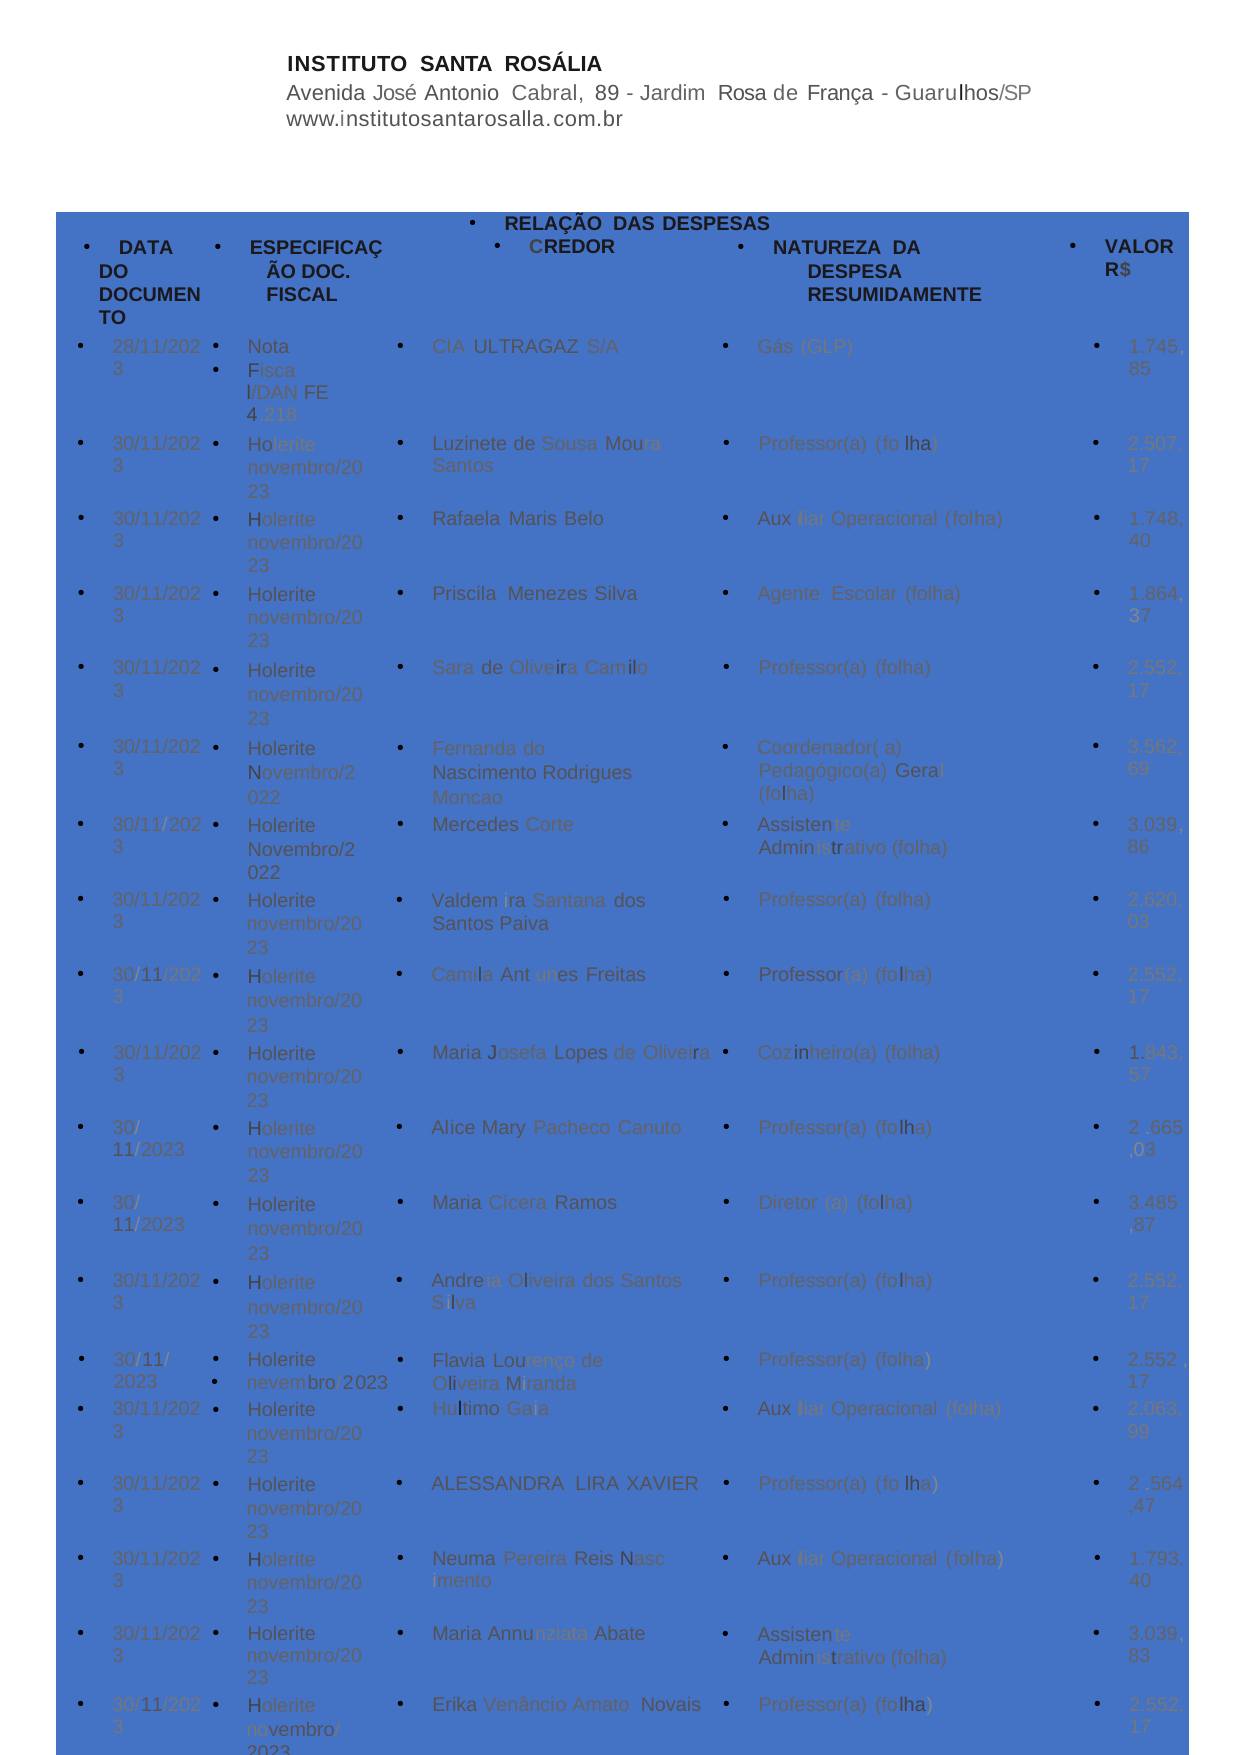

INSTITUTO SANTA ROSÁLIA
Avenida José Antonio Cabral, 89 - Jardim Rosa de França - Guarulhos/SP www.institutosantarosalla.com.br
| RELAÇÃO DAS DESPESAS | | | | |
| --- | --- | --- | --- | --- |
| DATA DO DOCUMENTO | ESPECIFICAÇÃO DOC. FISCAL | CREDOR | NATUREZA DA DESPESA RESUMIDAMENTE | VALOR R$ |
| 28/11/2023 | Nota Fisca l/DAN FE 4.218 | CIA ULTRAGAZ S/A | Gás (GLP) | 1.745,85 |
| 30/11/2023 | Holerite novembro/2023 | Luzinete de Sousa Moura Santos | Professor(a) (fo lha) | 2.507,17 |
| 30/11/2023 | Holerite novembro/2023 | Rafaela Maris Belo | Aux iliar Operacional (folha) | 1.748,40 |
| 30/11/2023 | Holerite novembro/2023 | Priscila Menezes Silva | Agente Escolar (folha) | 1.864,37 |
| 30/11/2023 | Holerite novembro/2023 | Sara de Oliveira Camilo | Professor(a) (folha) | 2.552,17 |
| 30/11/2023 | Holerite Novembro/2022 | Fernanda do Nascimento Rodrigues Moncao | Coordenador( a) Pedagógico(a) Geral (folha) | 3.562,69 |
| 30/11/2023 | Holerite Novembro/2022 | Mercedes Corte | Assistente Administrativo (folha) | 3.039,86 |
| 30/11/2023 | Holerite novembro/2023 | Valdem ira Santana dos Santos Paiva | Professor(a) (folha) | 2.620,03 |
| 30/11/2023 | Holerite novembro/2023 | Camila Ant unes Freitas | Professor(a) (folha) | 2.552,17 |
| 30/11/2023 | Holerite novembro/2023 | Maria Josefa Lopes de Oliveira | Cozinheiro(a) (folha) | 1.843,57 |
| 30/ 11/2023 | Holerite novembro/2023 | Alice Mary Pacheco Canuto | Professor(a) (folha) | 2 .665 ,03 |
| 30/ 11/2023 | Holerite novembro/2023 | Maria Cícera Ramos | Diretor (a) (folha) | 3.485 ,87 |
| 30/11/2023 | Holerite novembro/2023 | Andreia Oliveira dos Santos Silva | Professor(a) (folha) | 2.552.17 |
| 30/11/ 2023 | Holerite nevembro/2023 | Flavia Lourenço de Oliveira Miranda | Professor(a) (folha) | 2.552 ,17 |
| 30/11/2023 | Holerite novembro/2023 | Hultimo Gaia | Aux iliar Operacional (folha) | 2.063,99 |
| 30/11/2023 | Holerite novembro/2023 | ALESSANDRA LIRA XAVIER | Professor(a) (fo lha) | 2 .564,47 |
| 30/11/2023 | Holerite novembro/2023 | Neuma Pereira Reis Nasc imento | Aux iliar Operacional (folha) | 1.793.40 |
| 30/11/2023 | Holerite novembro/2023 | Maria Annunziata Abate | Assistente Administrativo (folha) | 3.039,83 |
| 30/11/2023 | Holerite novembro/ 2023 | Erika Venâncio Amato Novais | Professor(a) (folha) | 2.552,17 |
| 30/11/2023 | Holerite novembro/2023 | Simone Helena Moreira Montarroios | Professor(a) (fo lha) | 2.665,03 |
| 30/11/2023 | Holerite novembro/2023 | MARIA REJANE CLAUDIO DE OLIVEIRA | Professor(a) (folha) | 2.552,17 |